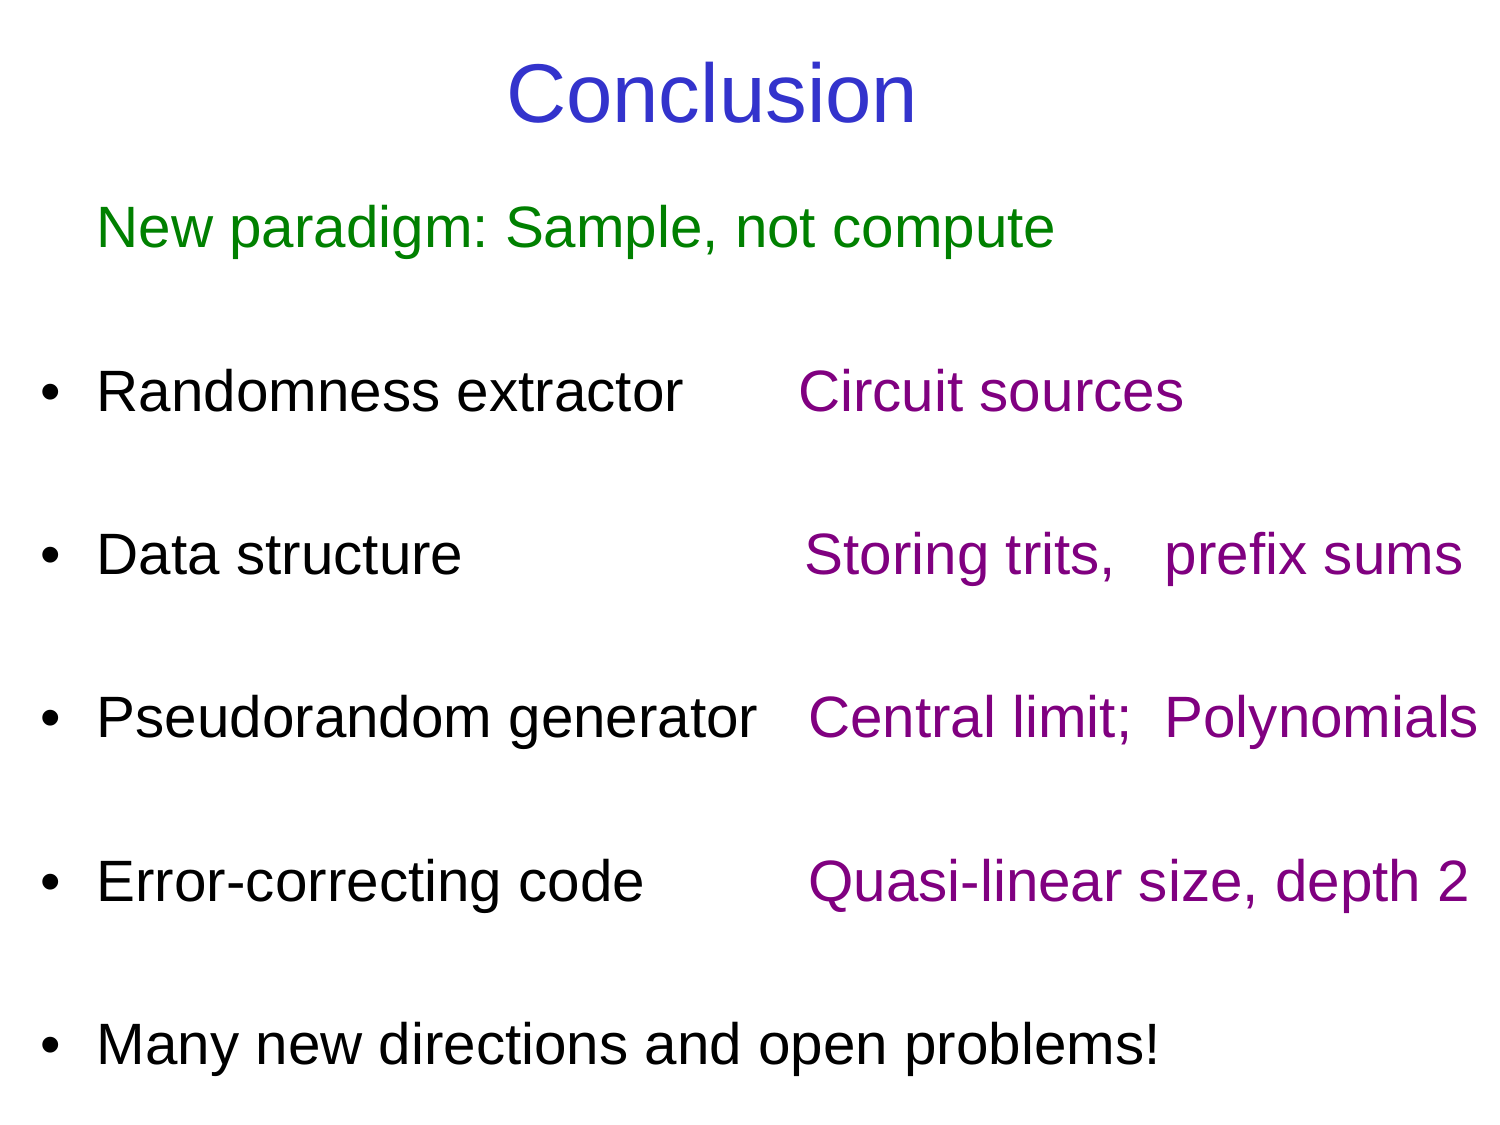

# Conclusion
New paradigm: Sample, not compute
Randomness extractor Circuit sources
Data structure Storing trits, prefix sums
Pseudorandom generator Central limit; Polynomials
Error-correcting code Quasi-linear size, depth 2
Many new directions and open problems!